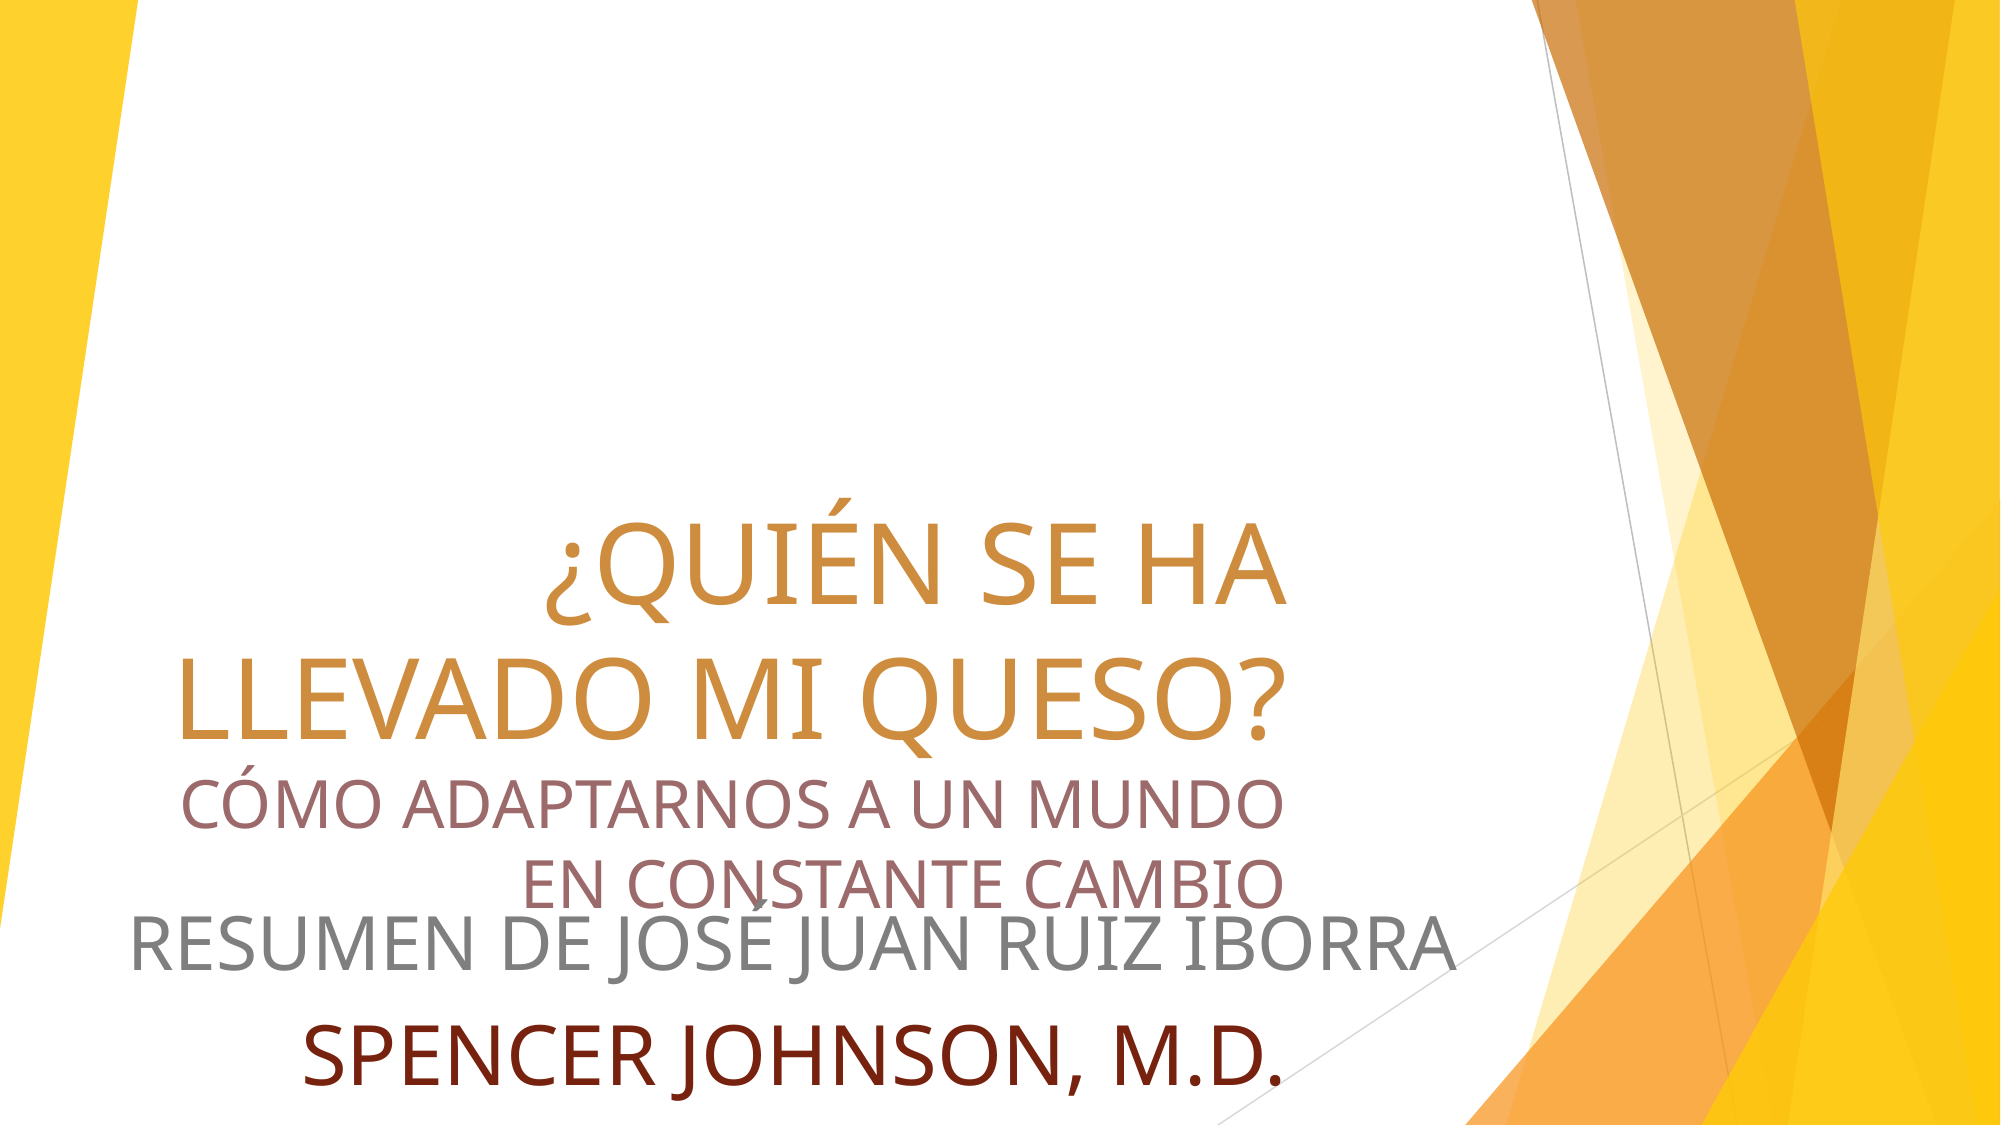

# ¿QUIÉN SE HA LLEVADO MI QUESO? CÓMO ADAPTARNOS A UN MUNDO EN CONSTANTE CAMBIO SPENCER JOHNSON, M.D.
RESUMEN DE JOSÉ JUAN RUIZ IBORRA